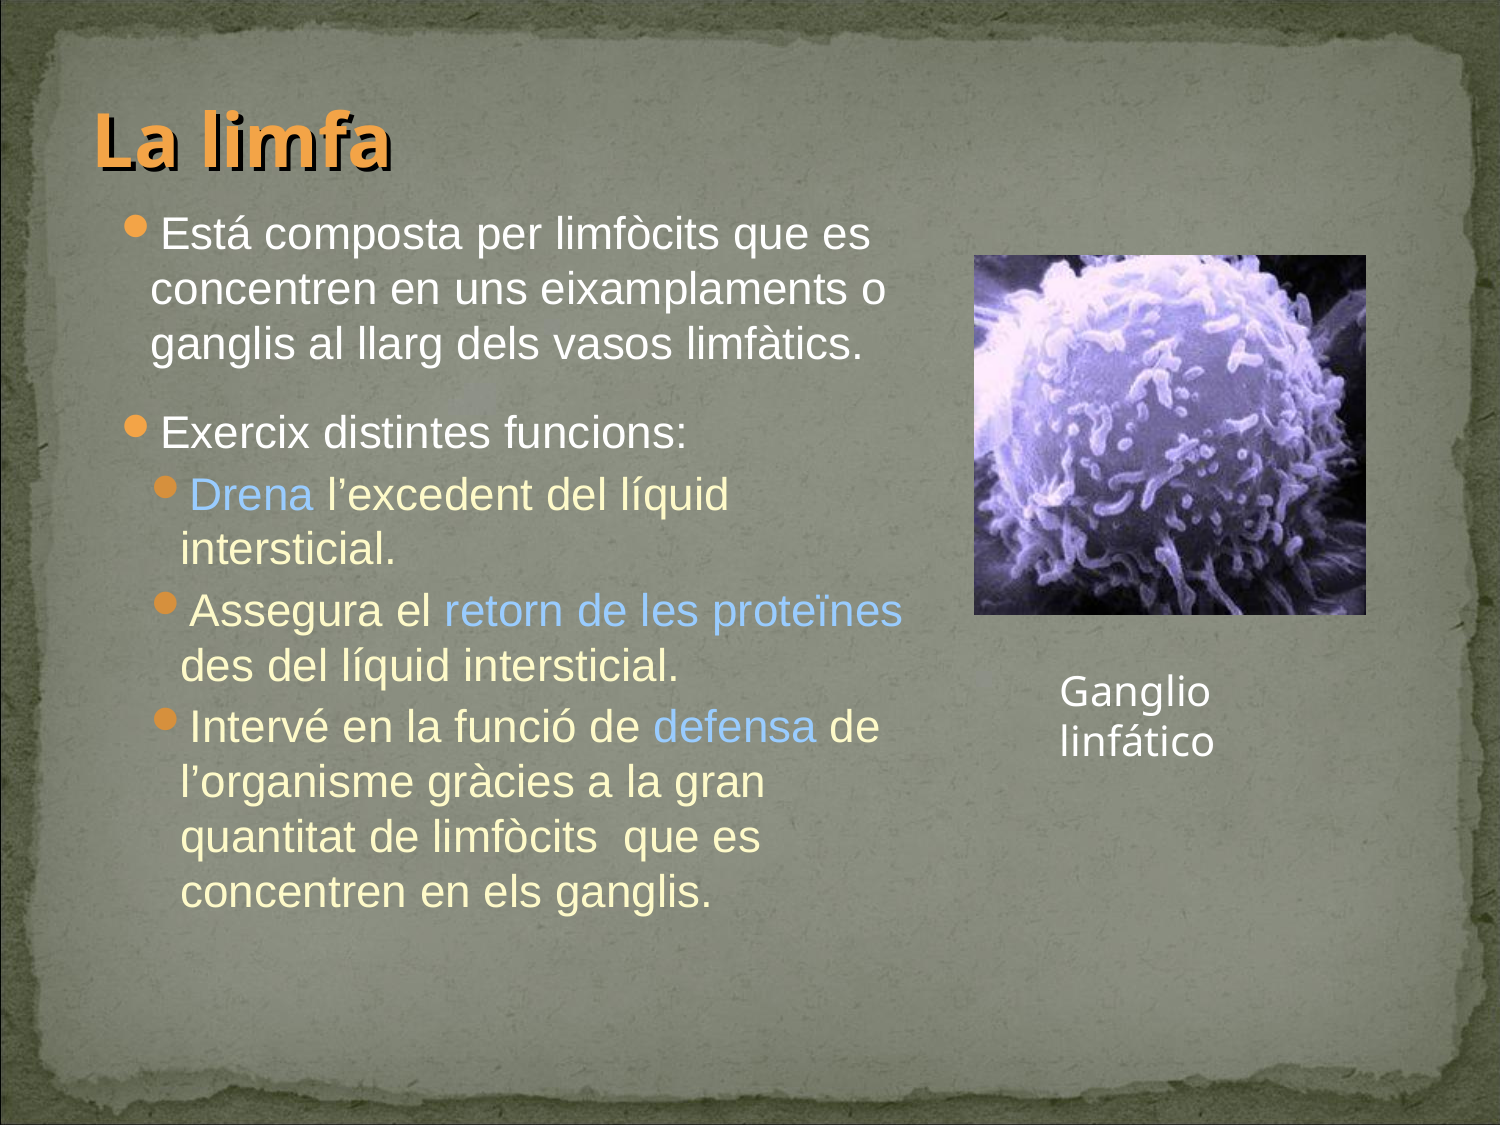

# La limfa
Está composta per limfòcits que es concentren en uns eixamplaments o ganglis al llarg dels vasos limfàtics.
Exercix distintes funcions:
Drena l’excedent del líquid intersticial.
Assegura el retorn de les proteïnes des del líquid intersticial.
Intervé en la funció de defensa de l’organisme gràcies a la gran quantitat de limfòcits que es concentren en els ganglis.
Ganglio linfático